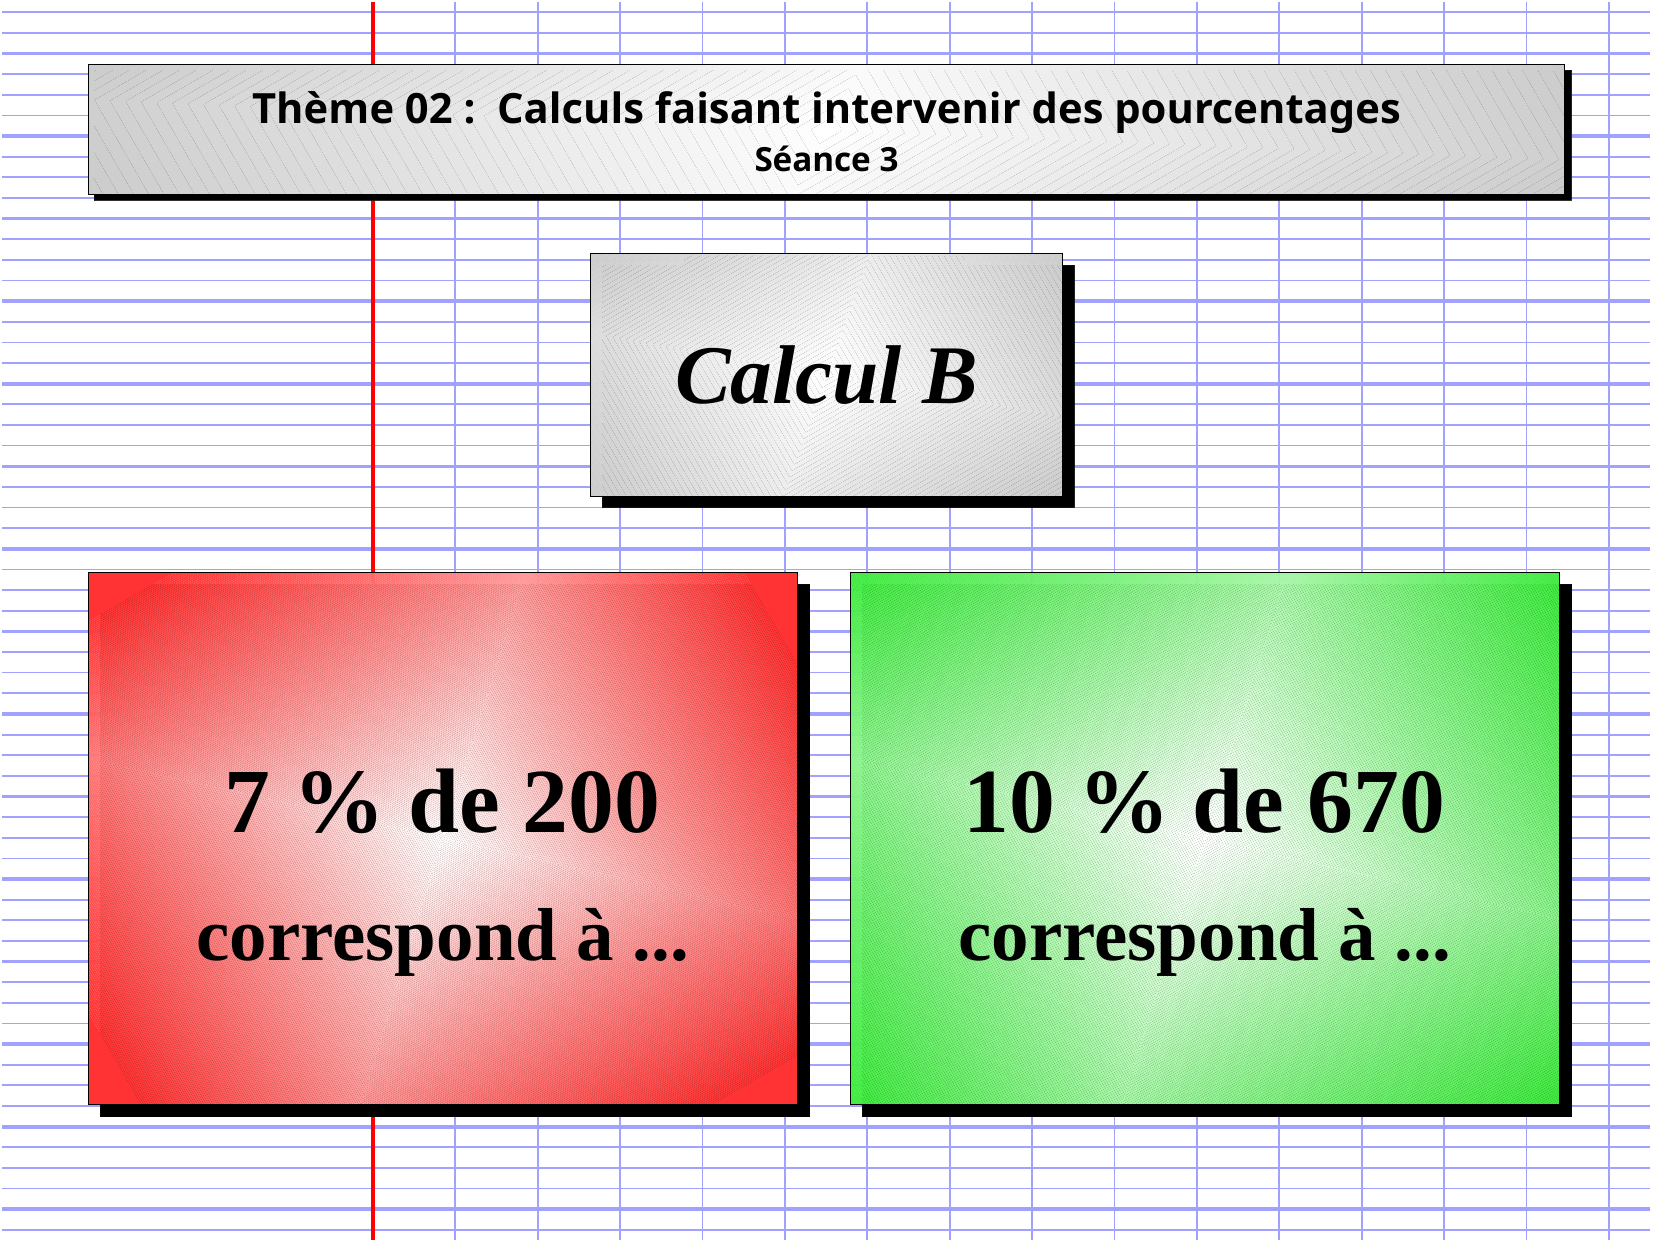

Thème 02 : Calculs faisant intervenir des pourcentages
Séance 3
Calcul B
10
11
12
13
14
15
9
0
1
2
3
4
5
6
7
8
7 % de 200
correspond à ...
10 % de 670
correspond à ...